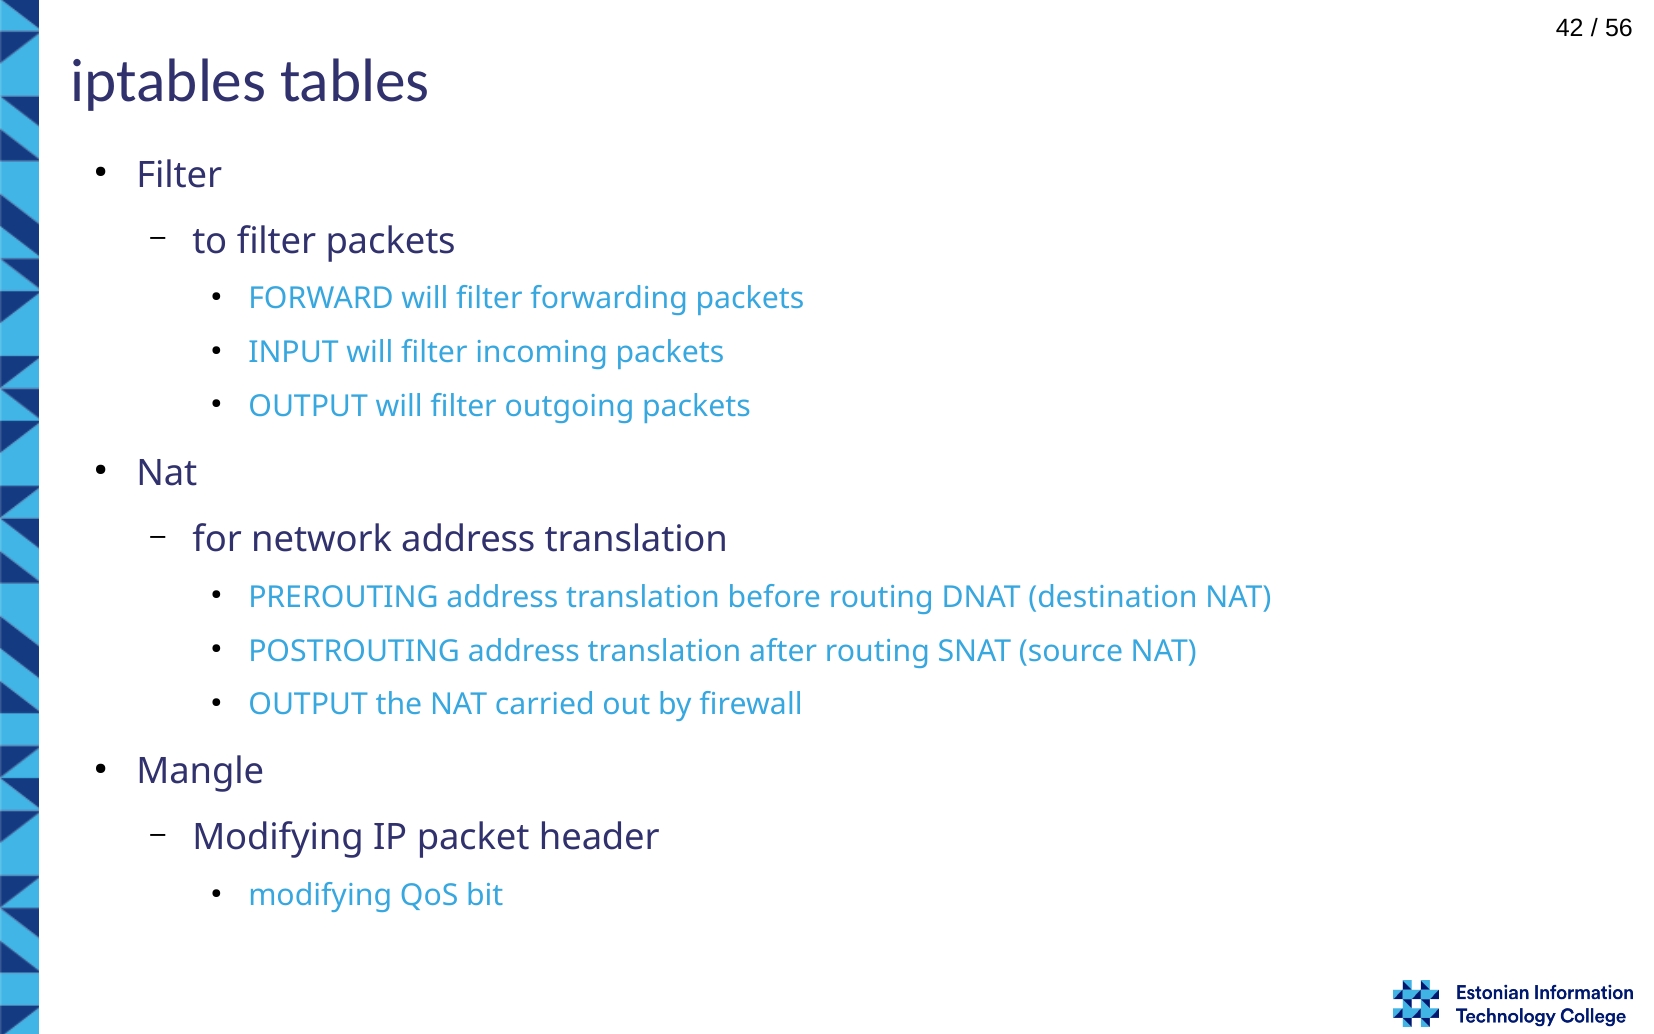

# iptables tables
Filter
to filter packets
FORWARD will filter forwarding packets
INPUT will filter incoming packets
OUTPUT will filter outgoing packets
Nat
for network address translation
PREROUTING address translation before routing DNAT (destination NAT)
POSTROUTING address translation after routing SNAT (source NAT)
OUTPUT the NAT carried out by firewall
Mangle
Modifying IP packet header
modifying QoS bit